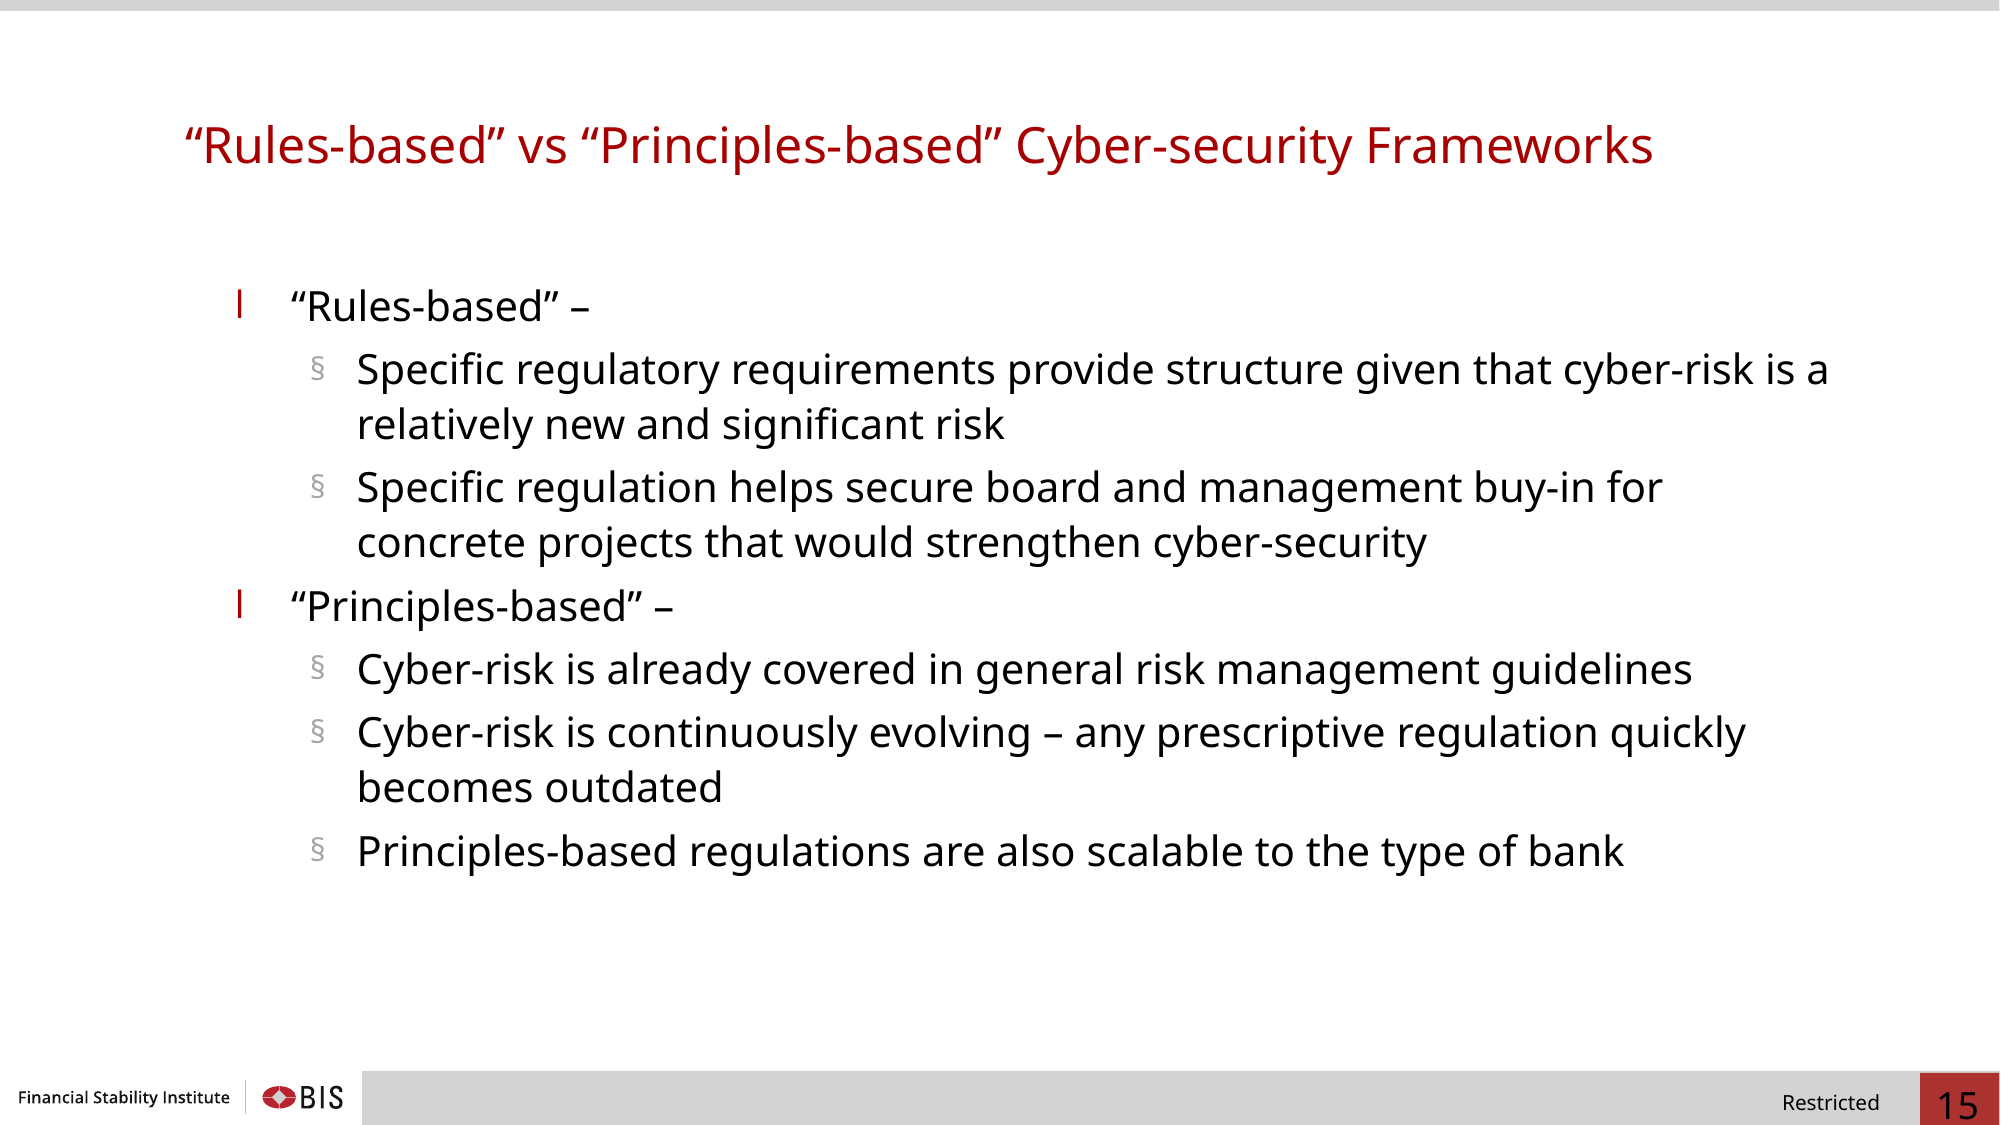

# “Rules-based” vs “Principles-based” Cyber-security Frameworks
“Rules-based” –
Specific regulatory requirements provide structure given that cyber-risk is a relatively new and significant risk
Specific regulation helps secure board and management buy-in for concrete projects that would strengthen cyber-security
“Principles-based” –
Cyber-risk is already covered in general risk management guidelines
Cyber-risk is continuously evolving – any prescriptive regulation quickly becomes outdated
Principles-based regulations are also scalable to the type of bank